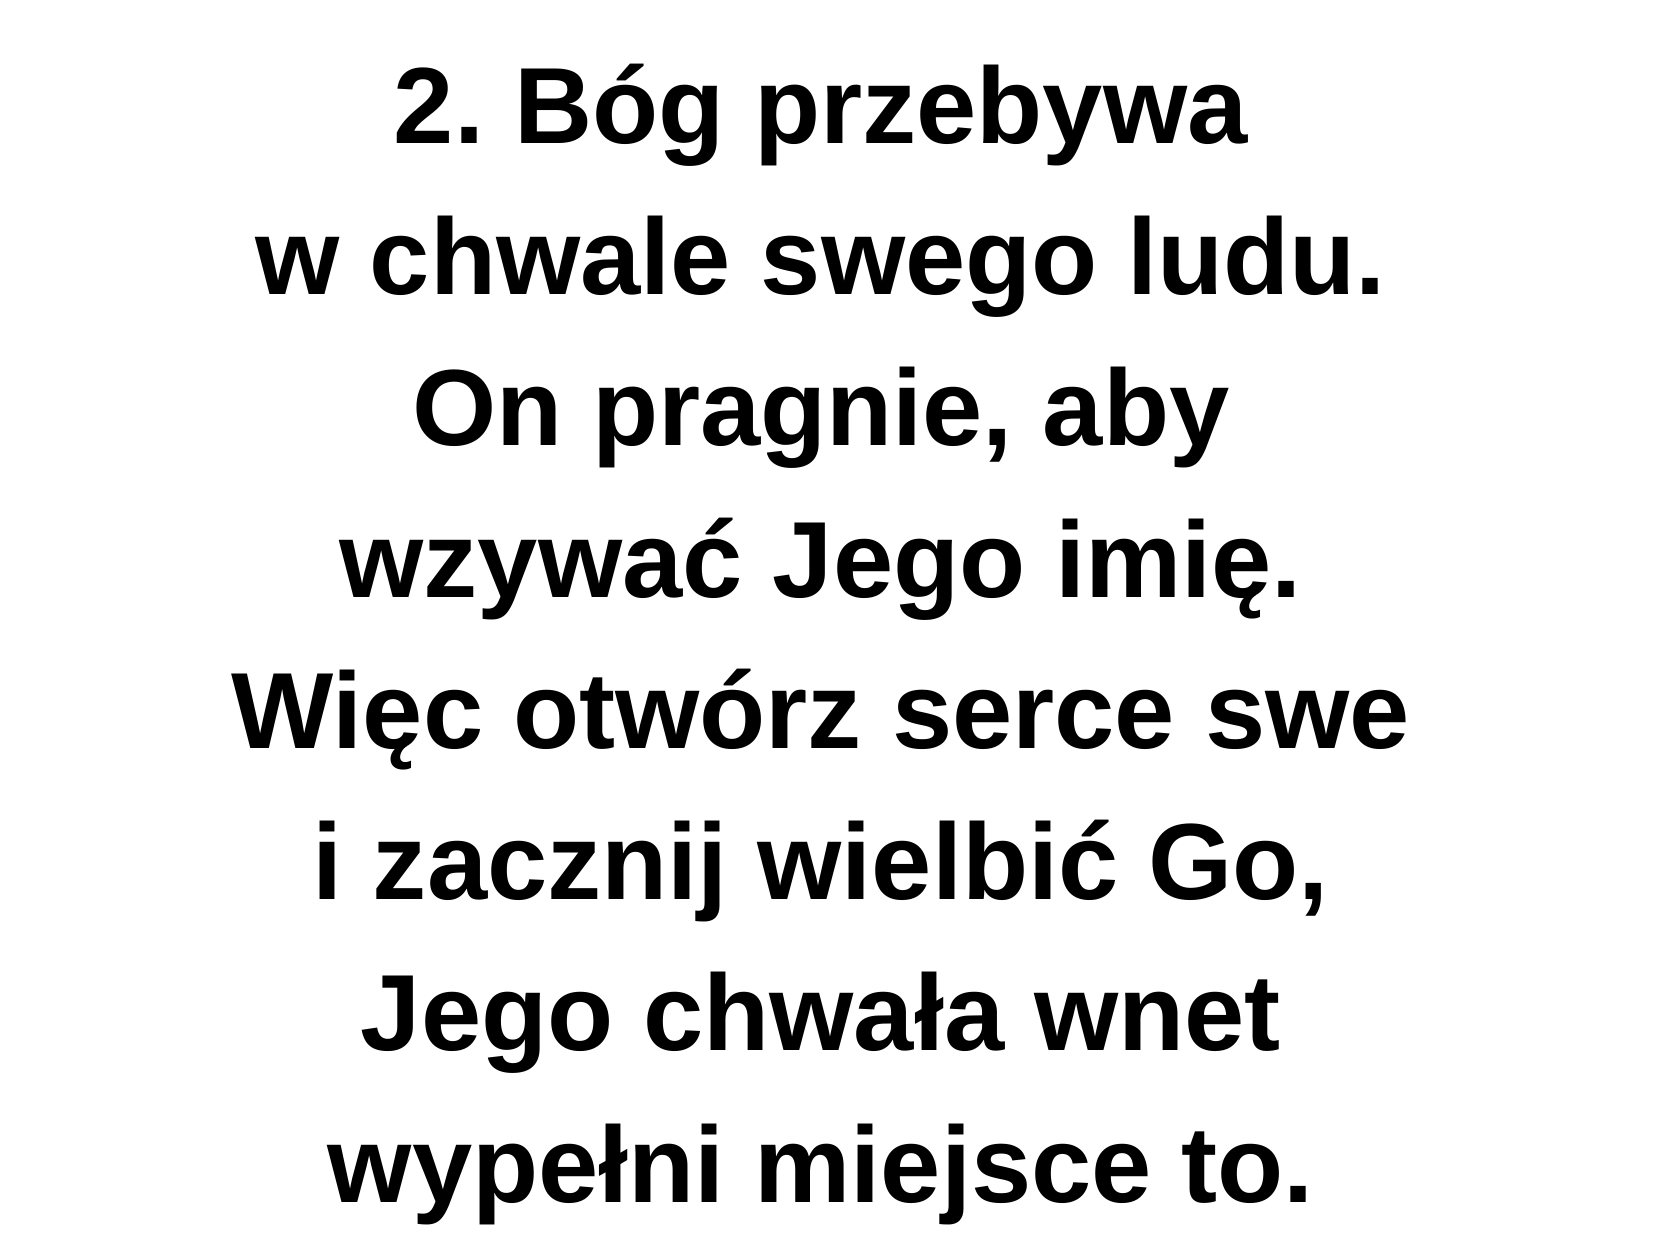

# 2. Bóg przebywa
w chwale swego ludu.
On pragnie, aby
wzywać Jego imię.
Więc otwórz serce swe
i zacznij wielbić Go,
Jego chwała wnet
wypełni miejsce to.